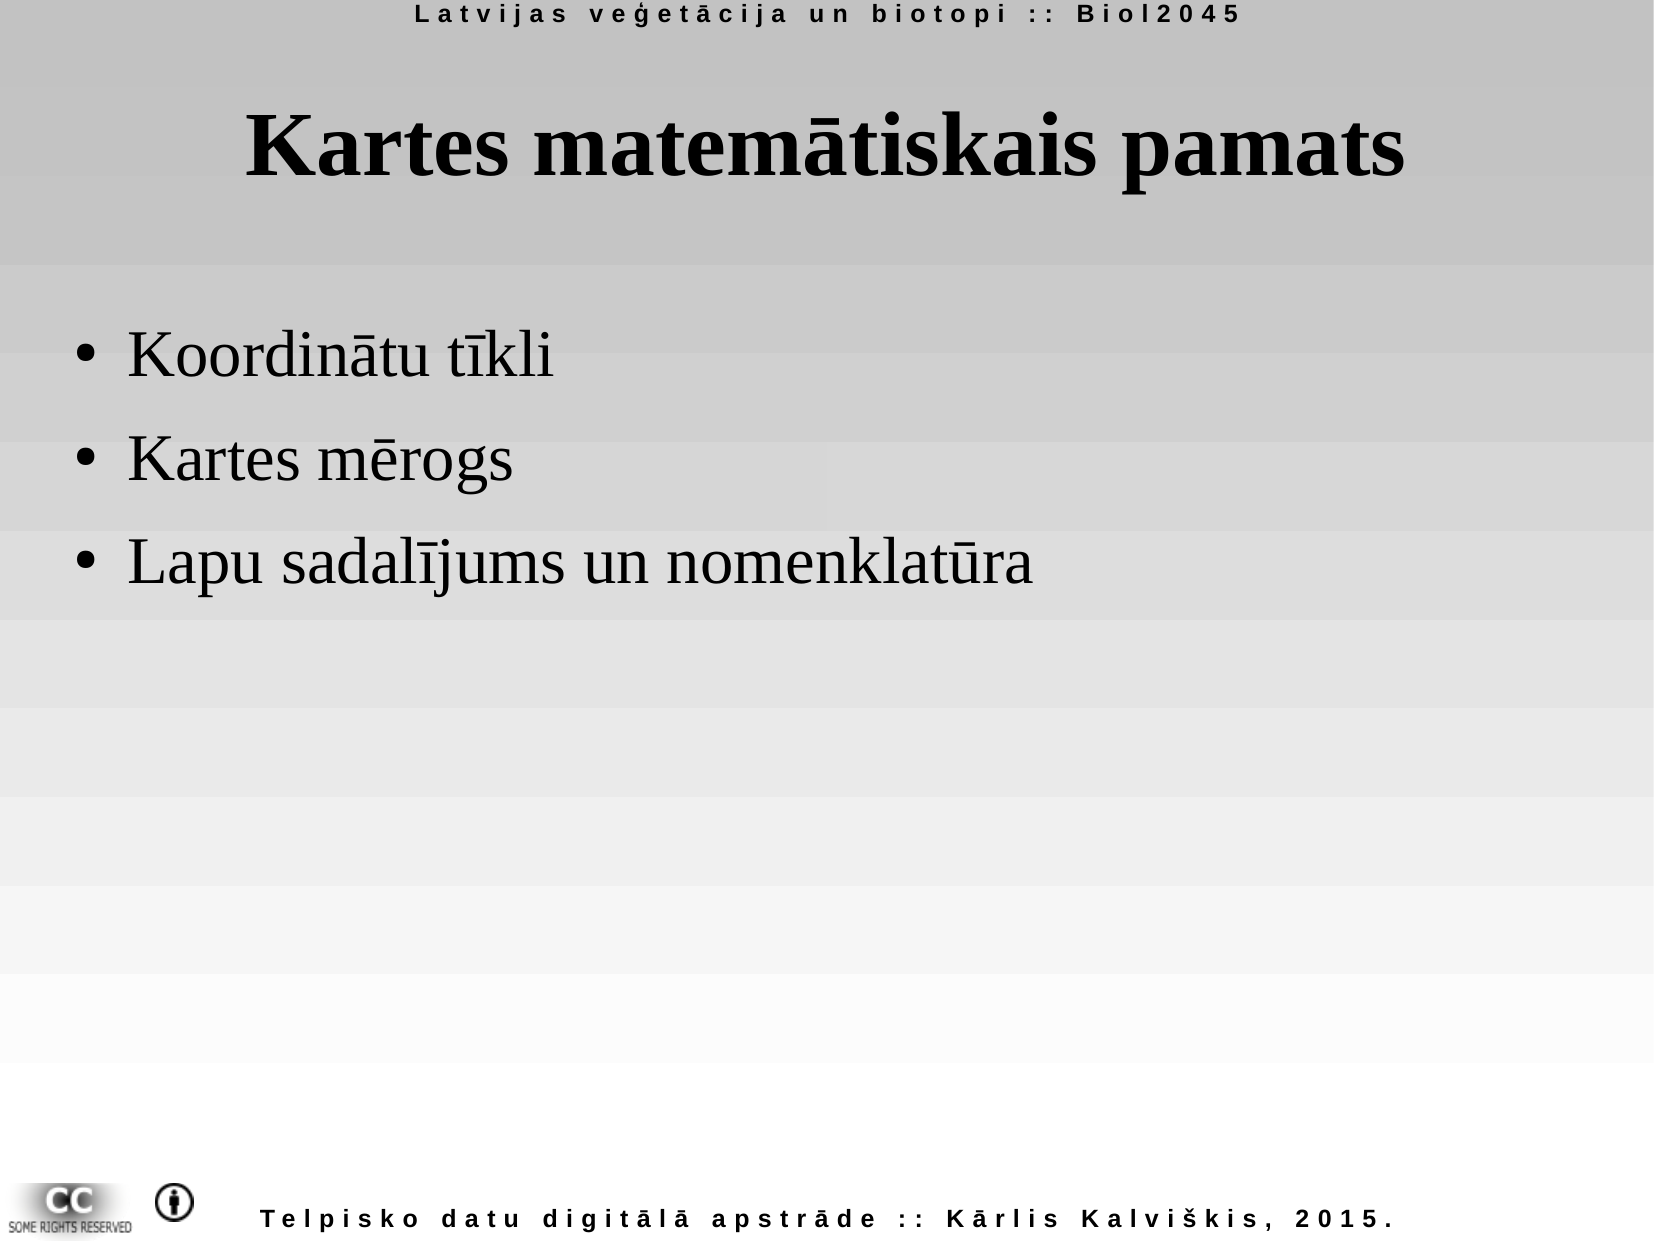

# Kartes matemātiskais pamats
Koordinātu tīkli
Kartes mērogs
Lapu sadalījums un nomenklatūra